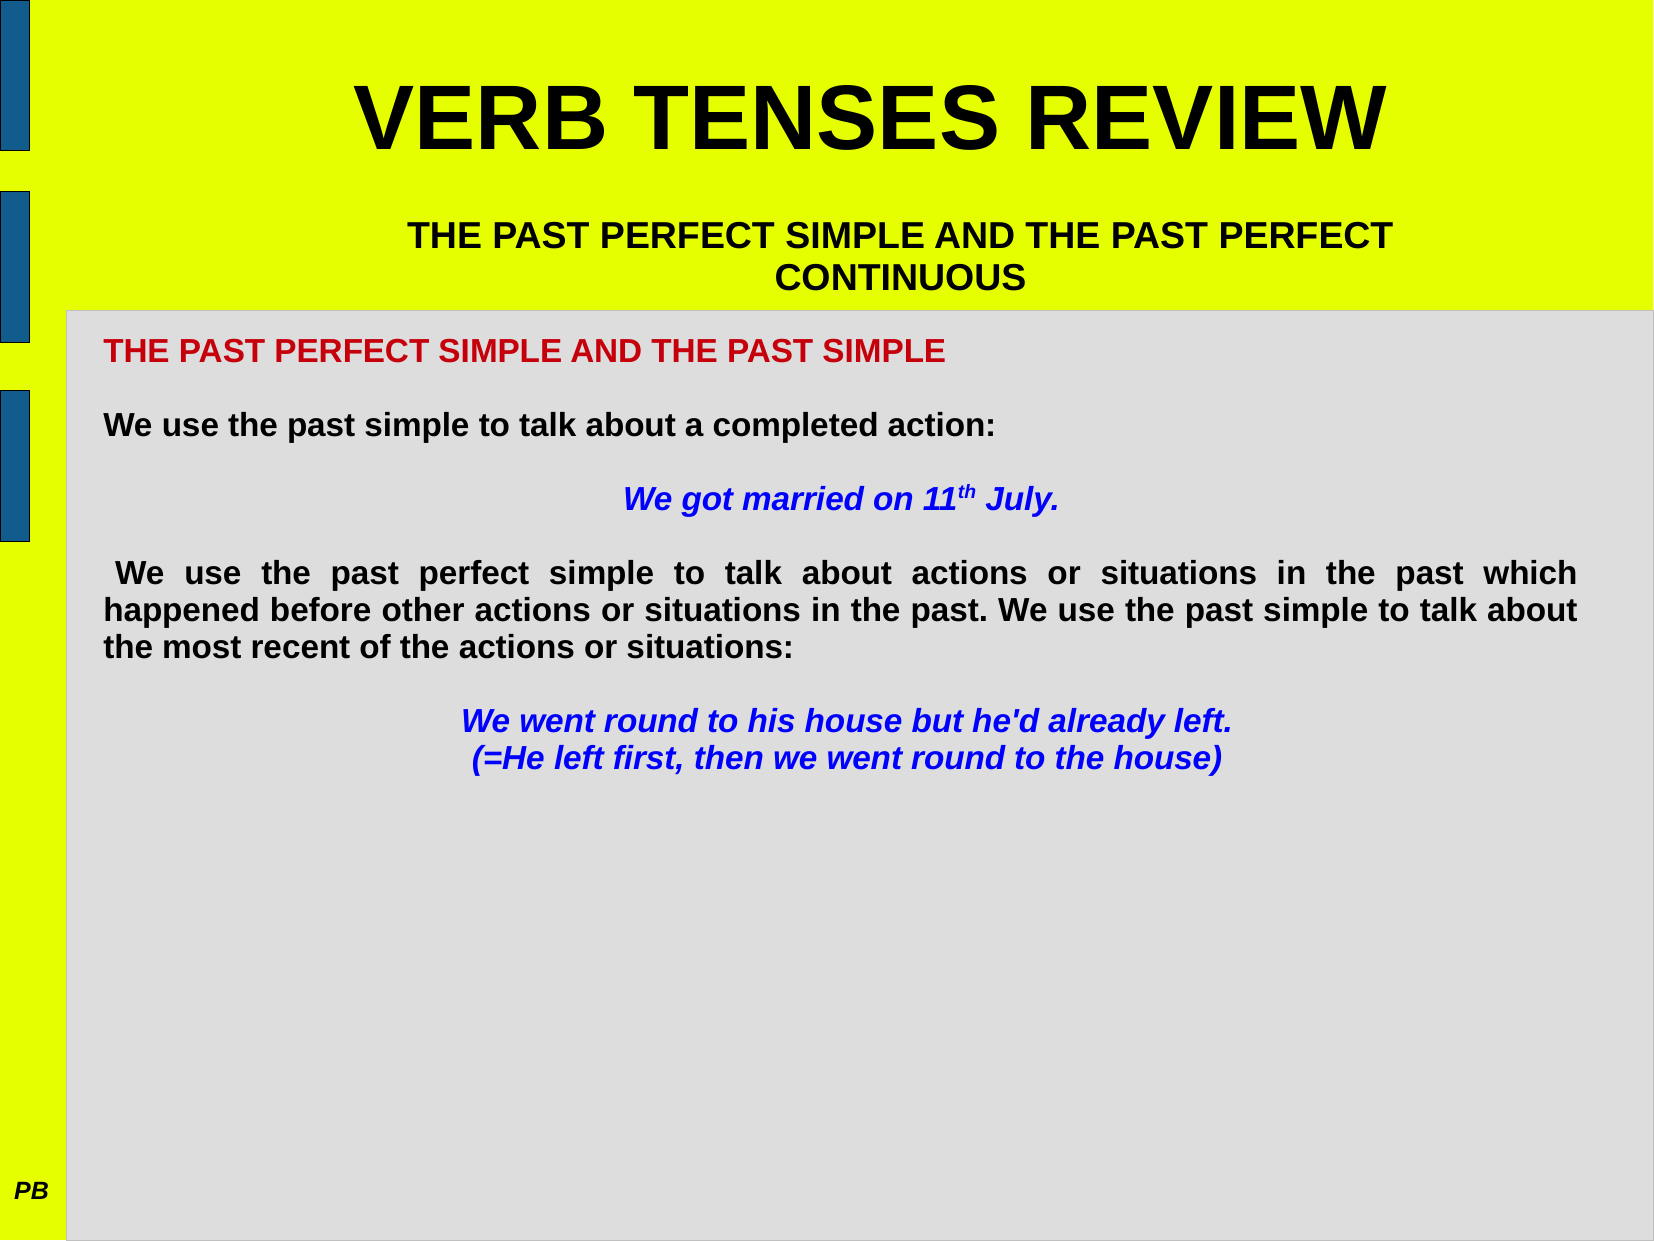

VERB TENSES REVIEW
THE PAST PERFECT SIMPLE AND THE PAST PERFECT CONTINUOUS
THE PAST PERFECT SIMPLE AND THE PAST SIMPLE
We use the past simple to talk about a completed action:
We got married on 11th July.
We use the past perfect simple to talk about actions or situations in the past which happened before other actions or situations in the past. We use the past simple to talk about the most recent of the actions or situations:
We went round to his house but he'd already left.
(=He left first, then we went round to the house)
PB